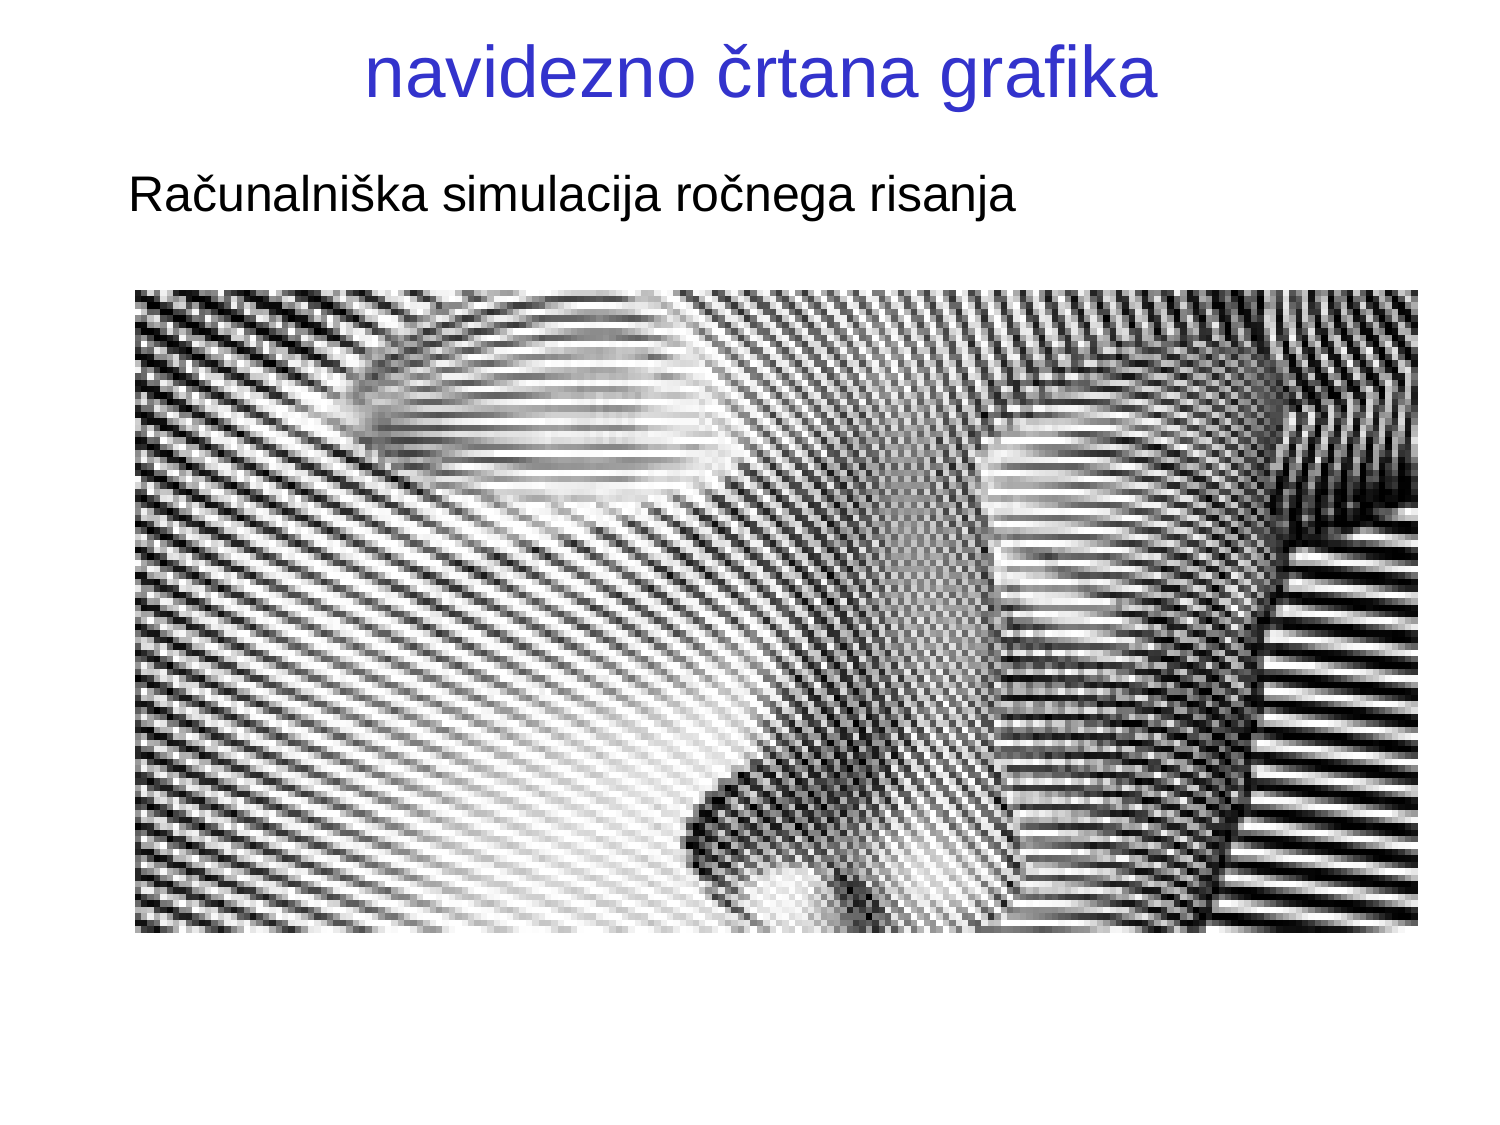

# navidezno črtana grafika
Računalniška simulacija ročnega risanja